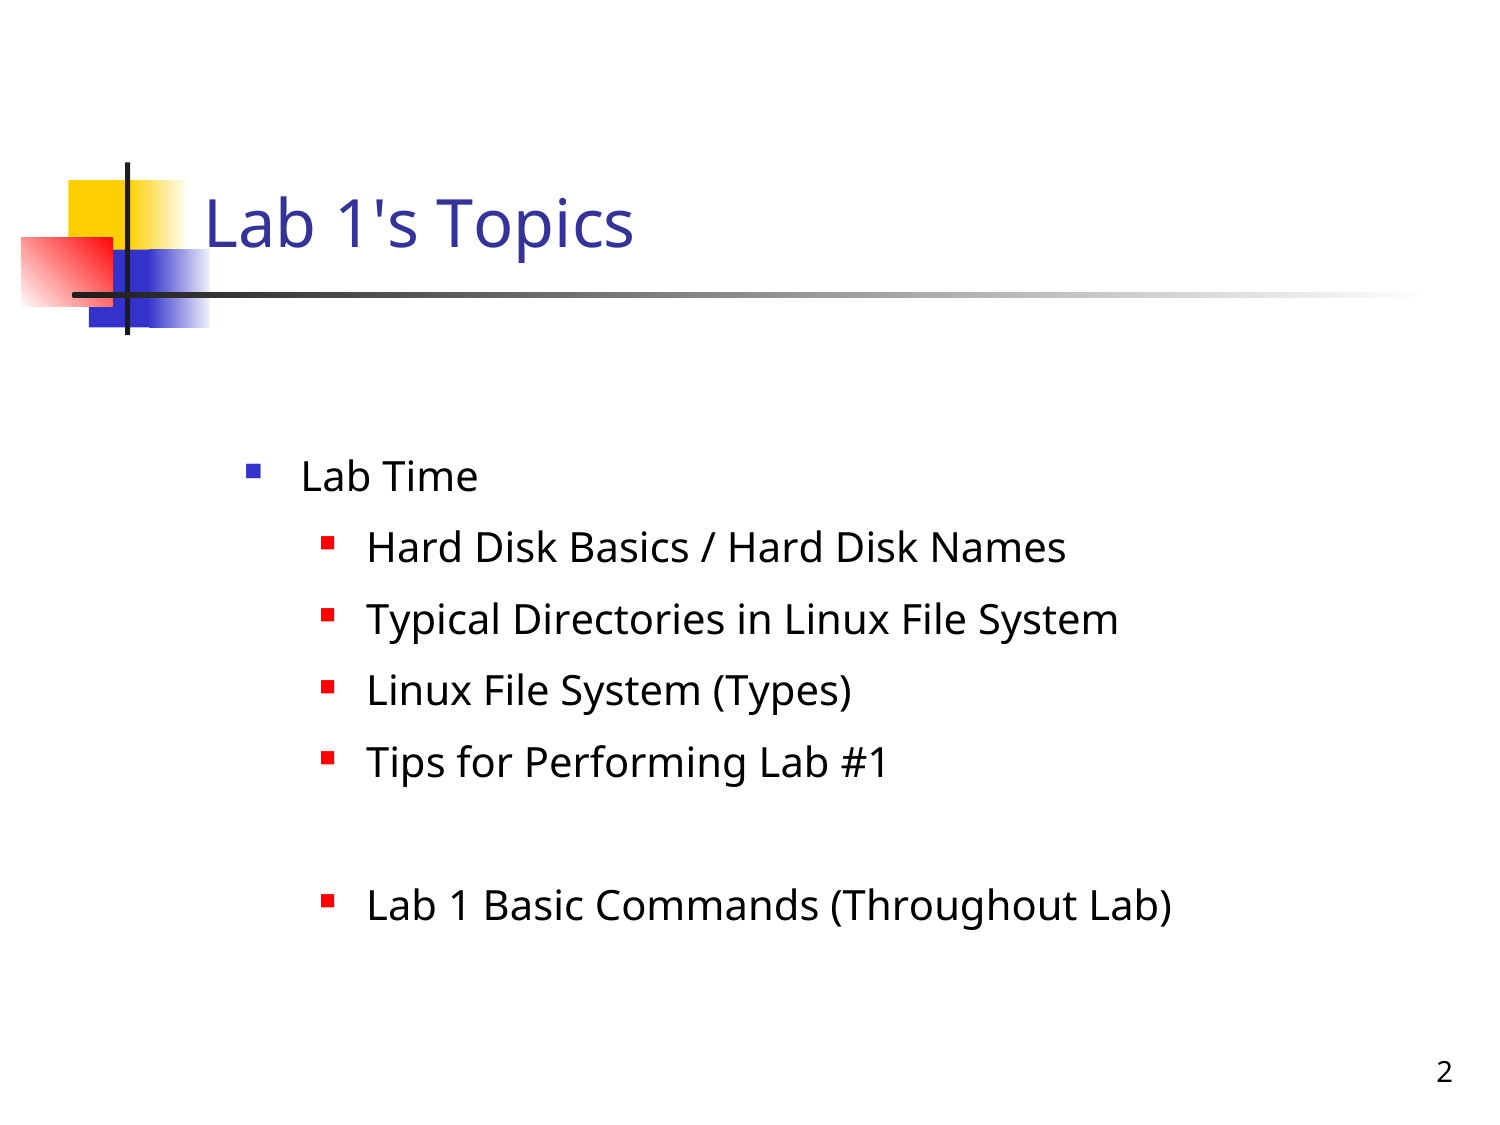

# Lab 1's Topics
Lab Time
Hard Disk Basics / Hard Disk Names
Typical Directories in Linux File System
Linux File System (Types)
Tips for Performing Lab #1
Lab 1 Basic Commands (Throughout Lab)
2